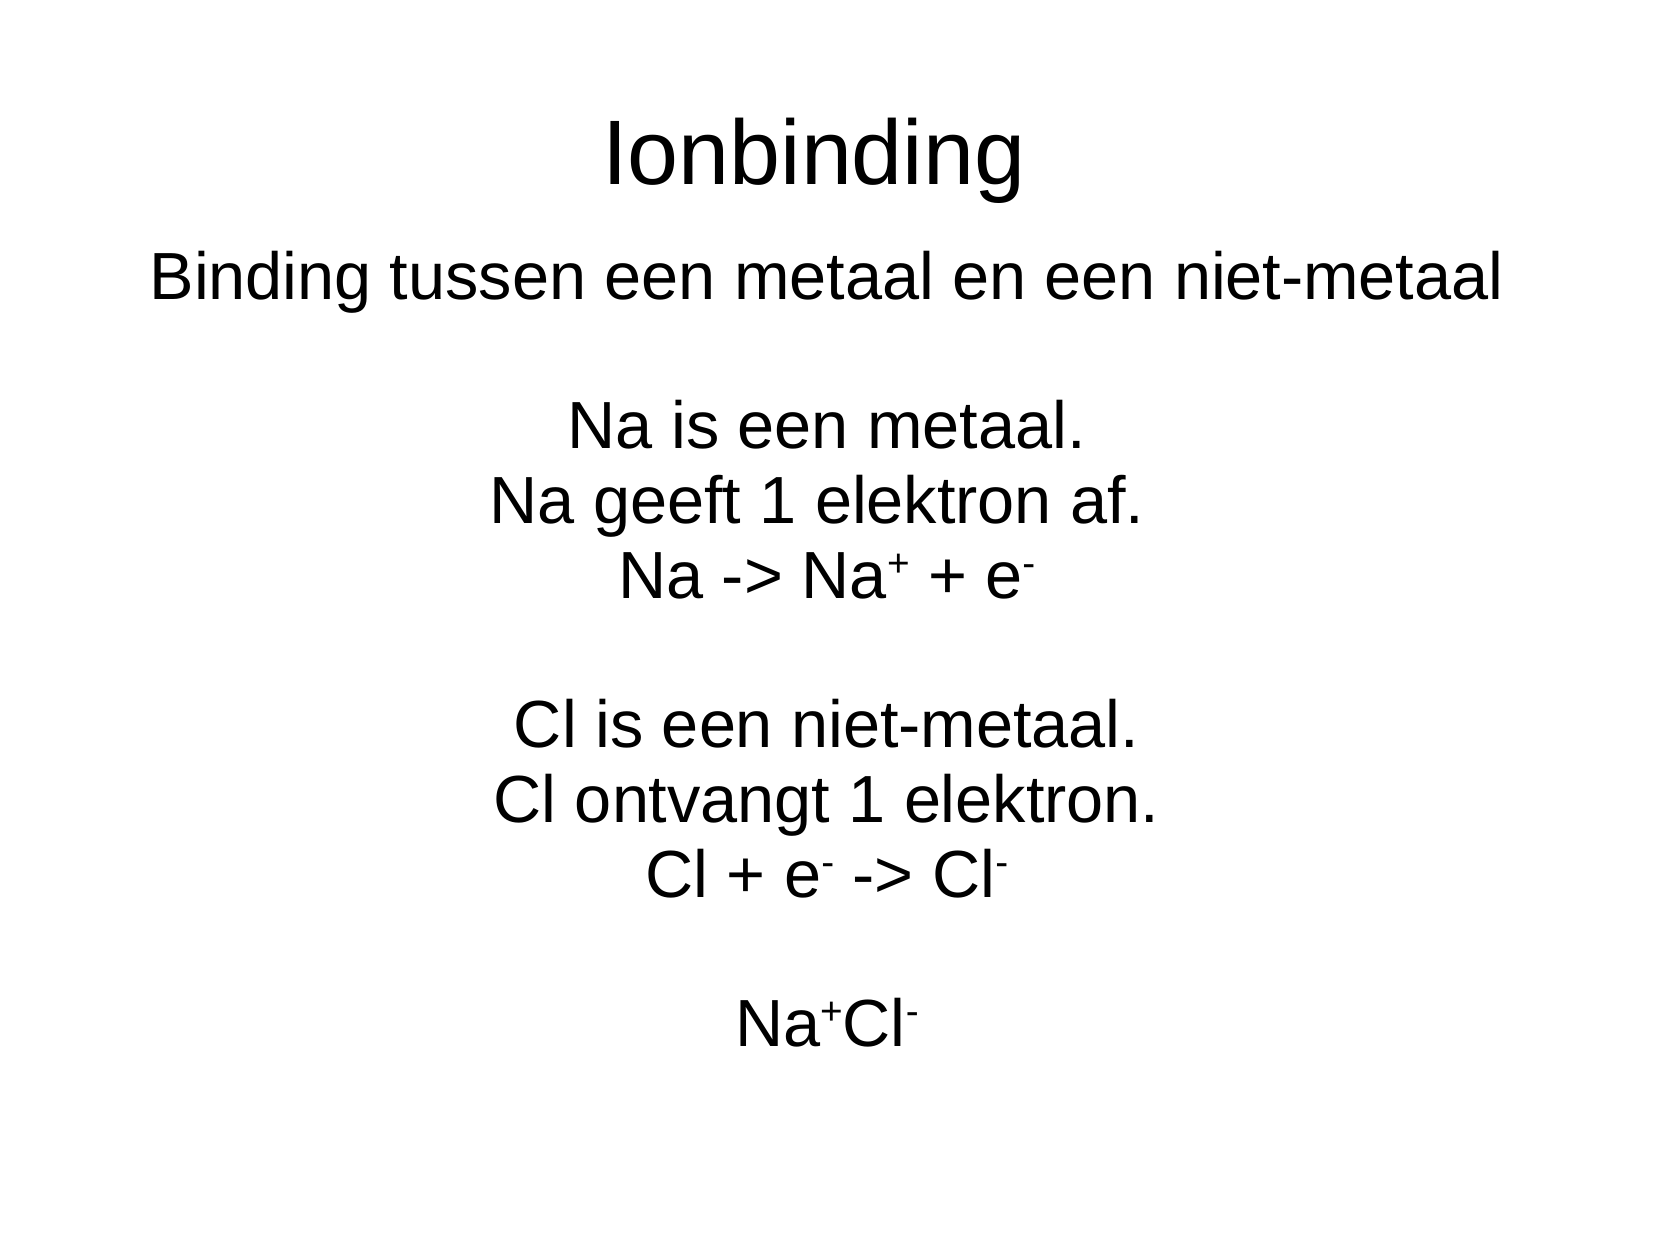

# Ionbinding
Binding tussen een metaal en een niet-metaal
Na is een metaal.
Na geeft 1 elektron af.
Na -> Na+ + e-
Cl is een niet-metaal.
Cl ontvangt 1 elektron.
Cl + e- -> Cl-
Na+Cl-